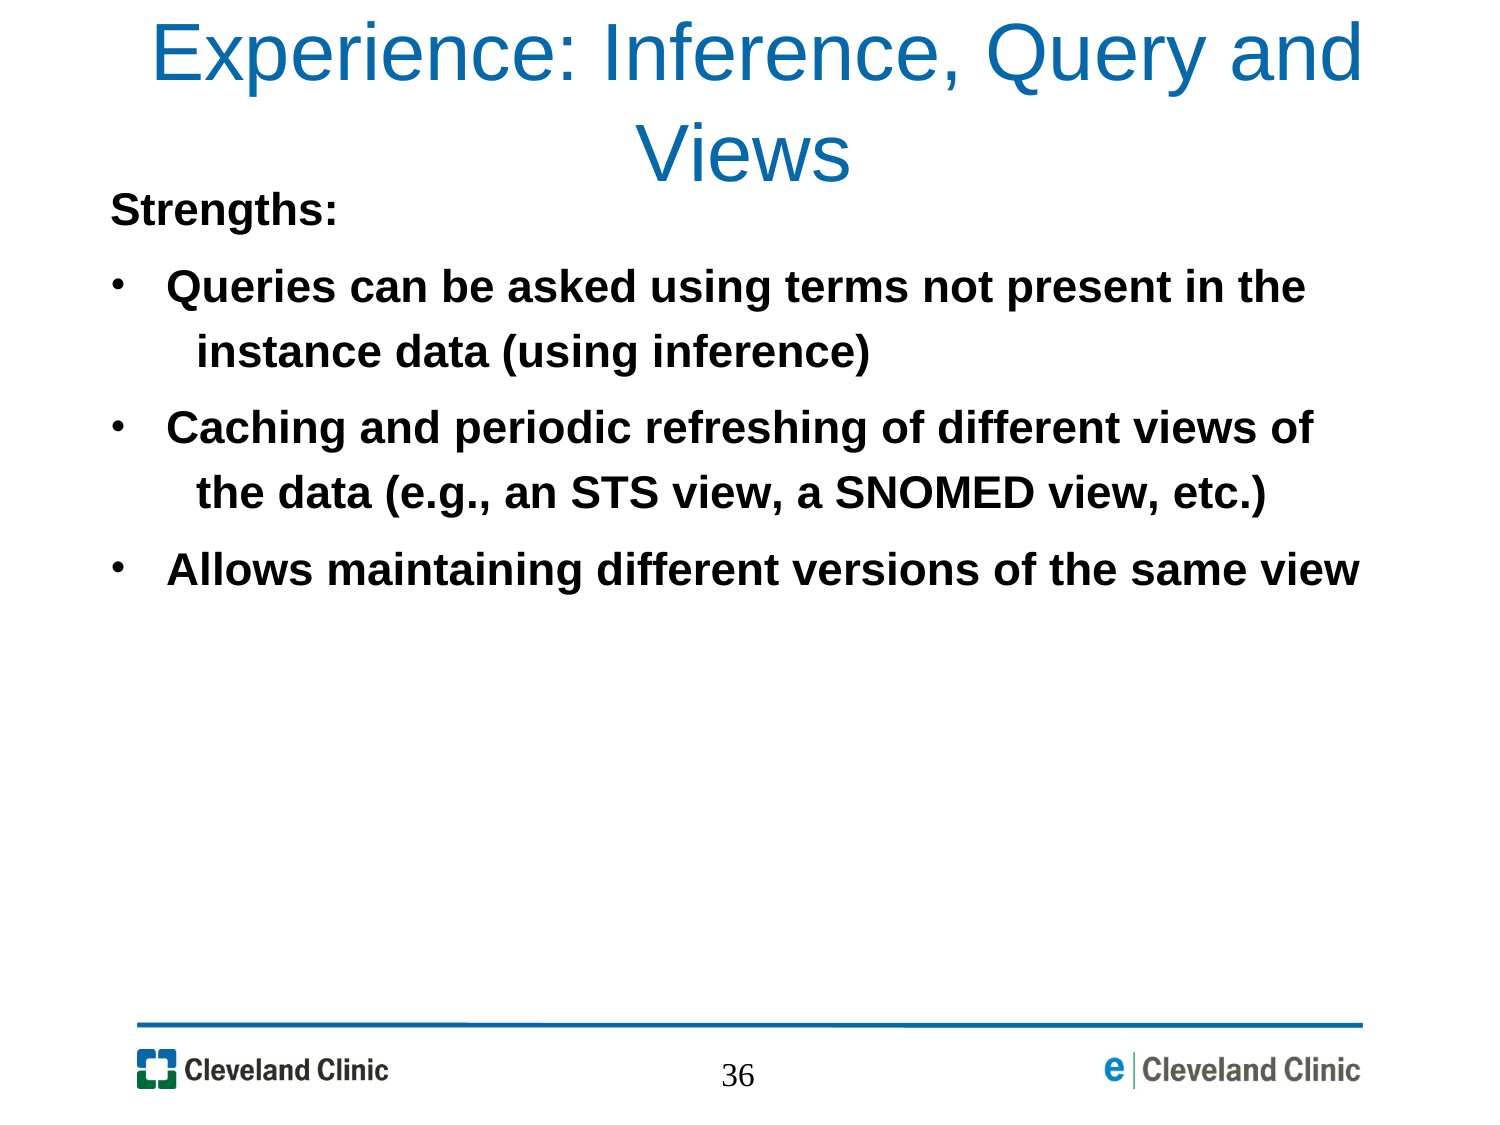

# Experience: Inference, Query and Views
Strengths:
Queries can be asked using terms not present in the instance data (using inference)
Caching and periodic refreshing of different views of the data (e.g., an STS view, a SNOMED view, etc.)
Allows maintaining different versions of the same view
36